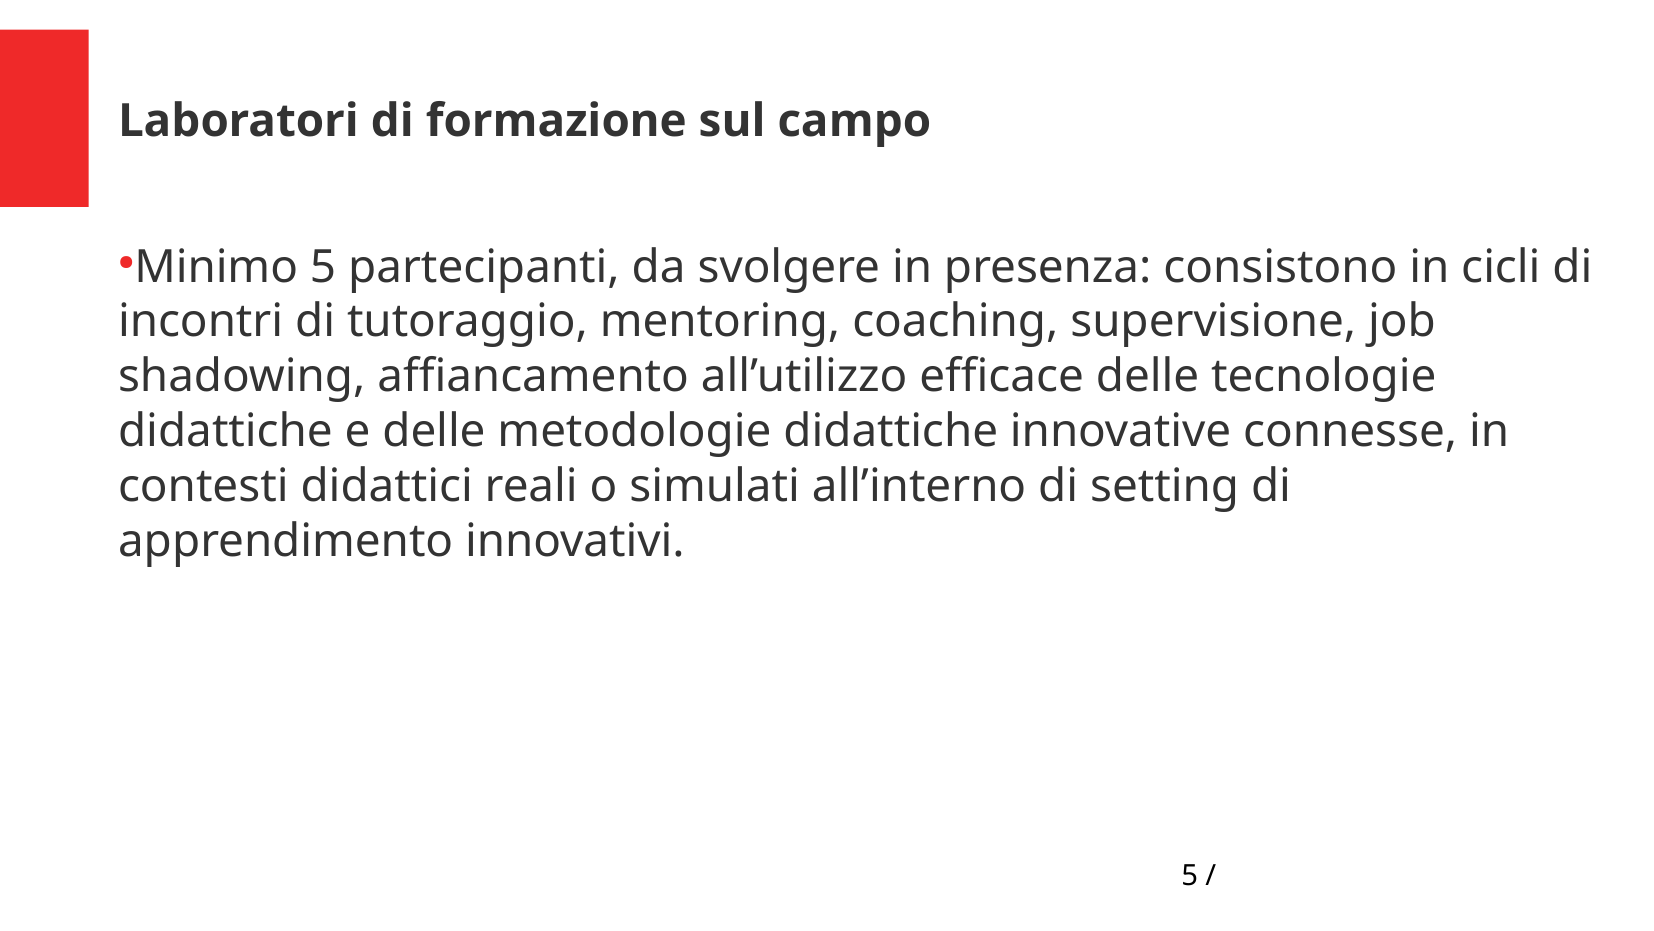

# Laboratori di formazione sul campo
Minimo 5 partecipanti, da svolgere in presenza: consistono in cicli di incontri di tutoraggio, mentoring, coaching, supervisione, job shadowing, affiancamento all’utilizzo efficace delle tecnologie didattiche e delle metodologie didattiche innovative connesse, in contesti didattici reali o simulati all’interno di setting di apprendimento innovativi.